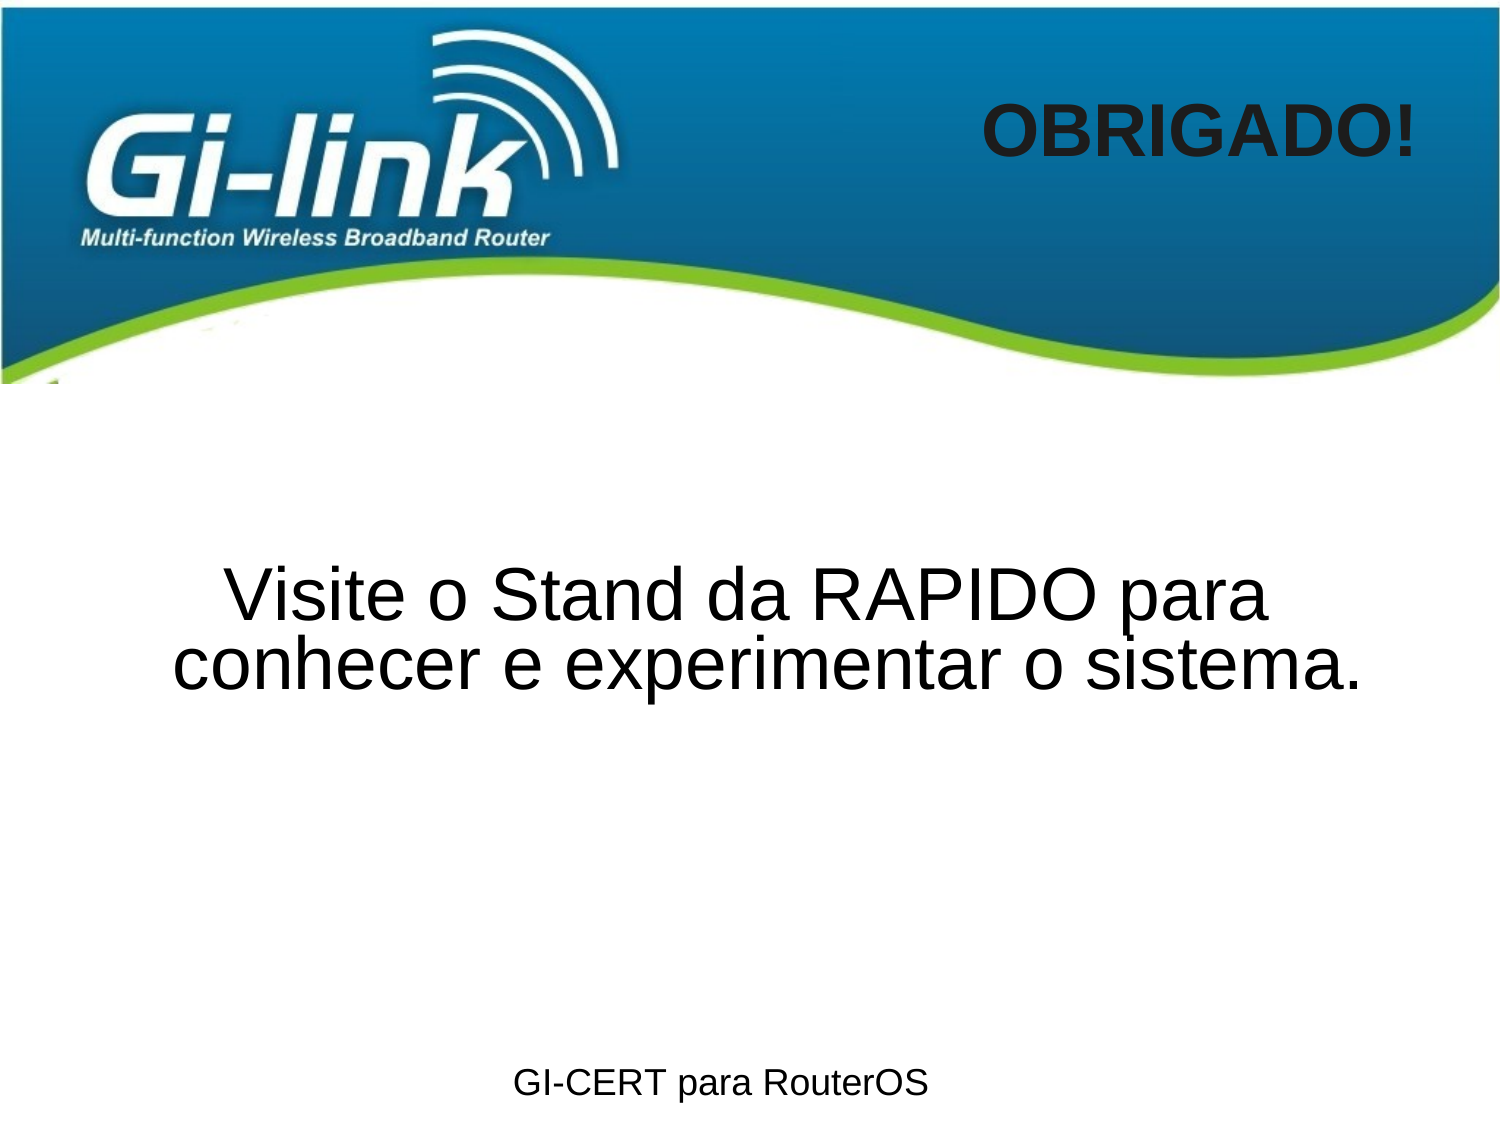

# OBRIGADO!
Visite o Stand da RAPIDO para conhecer e experimentar o sistema.